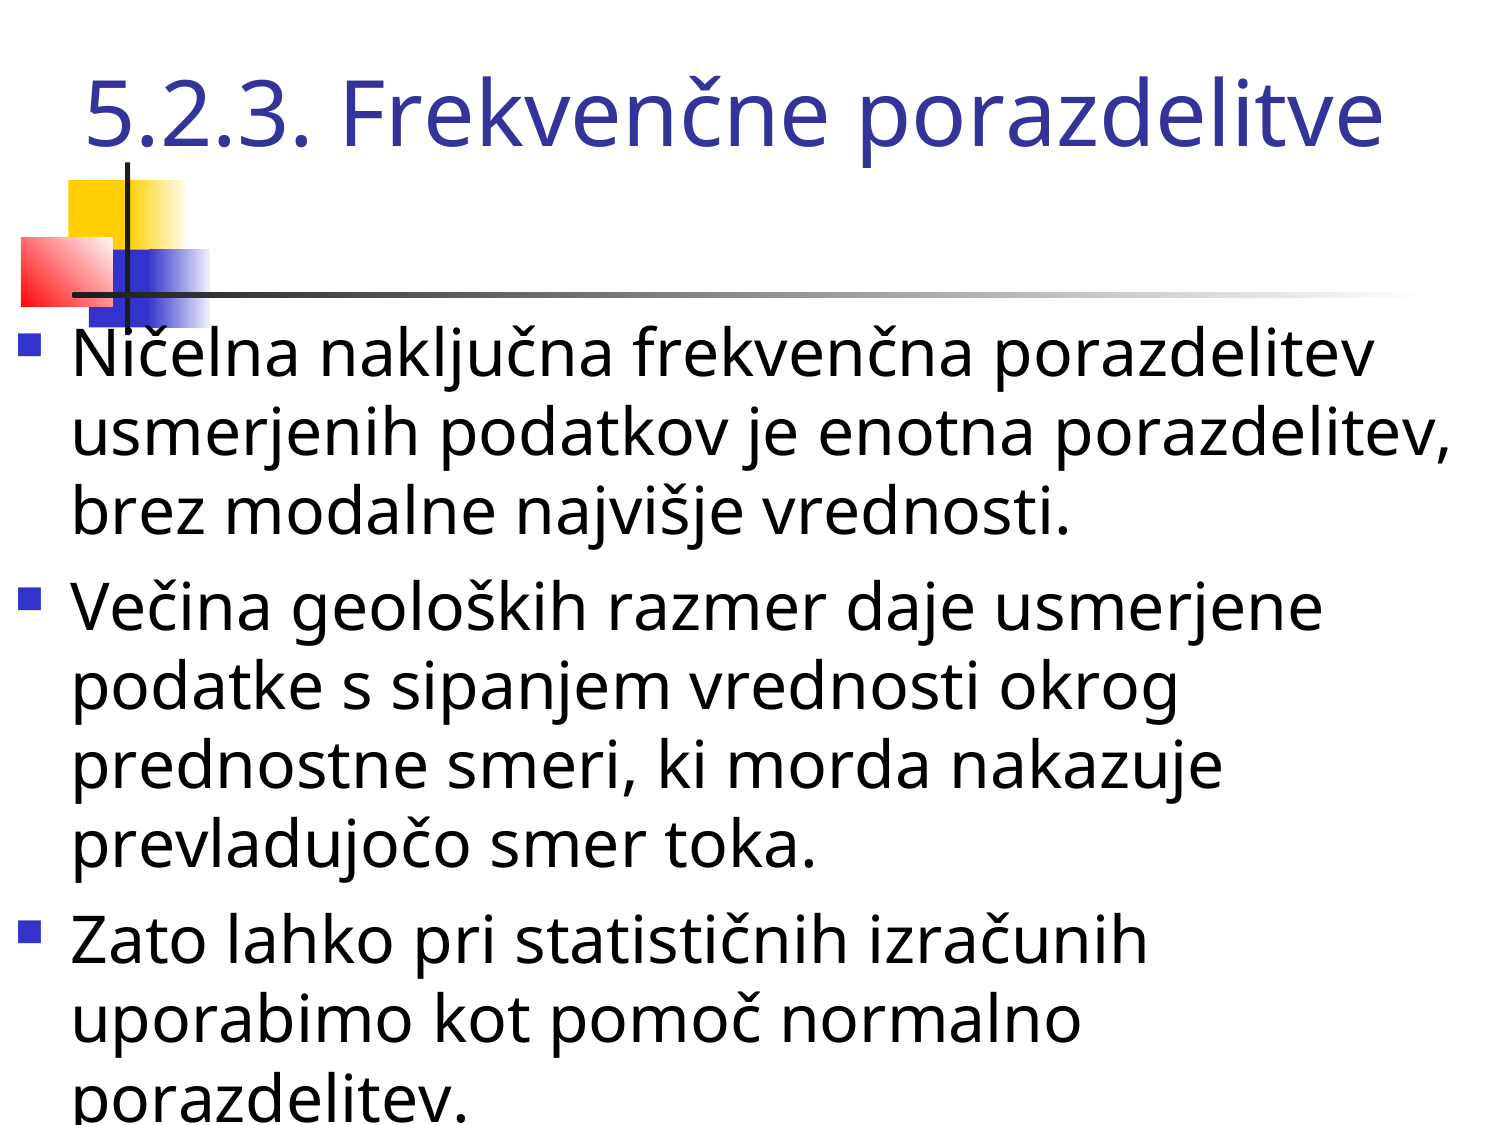

# 5.2.3. Frekvenčne porazdelitve
Ničelna naključna frekvenčna porazdelitev usmerjenih podatkov je enotna porazdelitev, brez modalne najvišje vrednosti.
Večina geoloških razmer daje usmerjene podatke s sipanjem vrednosti okrog prednostne smeri, ki morda nakazuje prevladujočo smer toka.
Zato lahko pri statističnih izračunih uporabimo kot pomoč normalno porazdelitev.